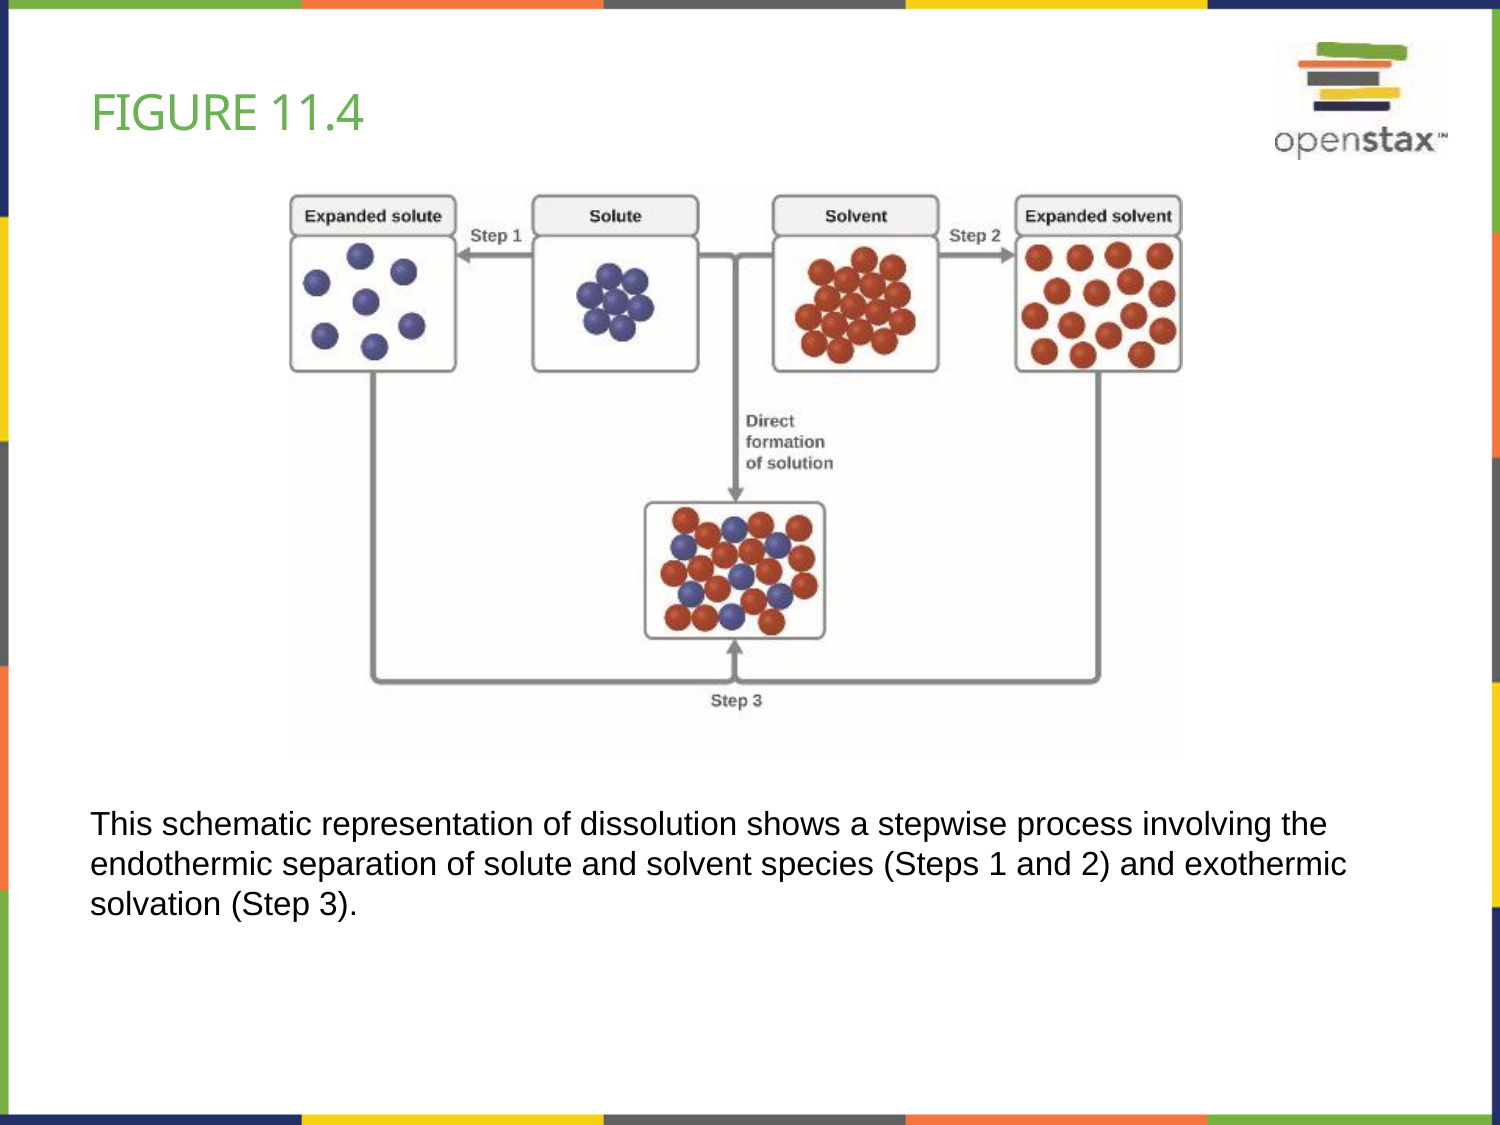

# Figure 11.4
This schematic representation of dissolution shows a stepwise process involving the endothermic separation of solute and solvent species (Steps 1 and 2) and exothermic solvation (Step 3).